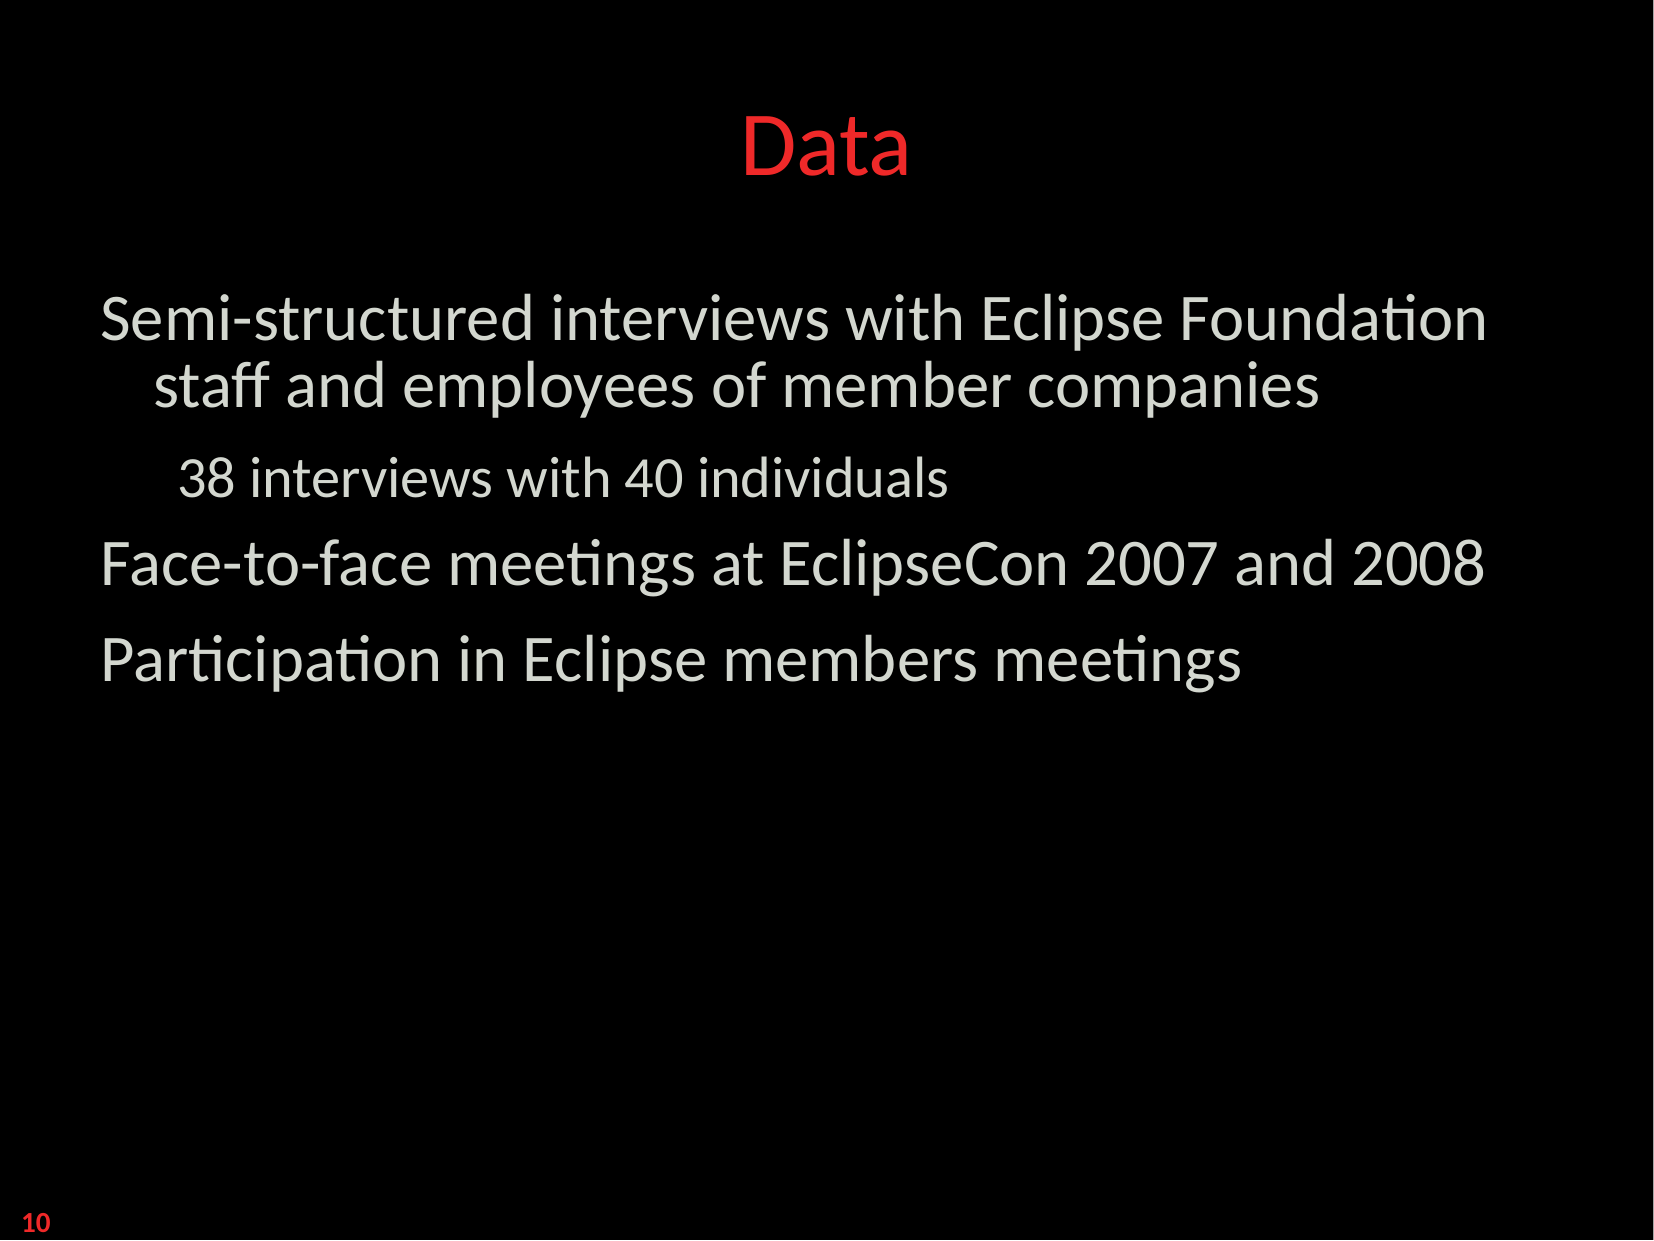

# Data
Semi-structured interviews with Eclipse Foundation staff and employees of member companies
38 interviews with 40 individuals
Face-to-face meetings at EclipseCon 2007 and 2008
Participation in Eclipse members meetings
10